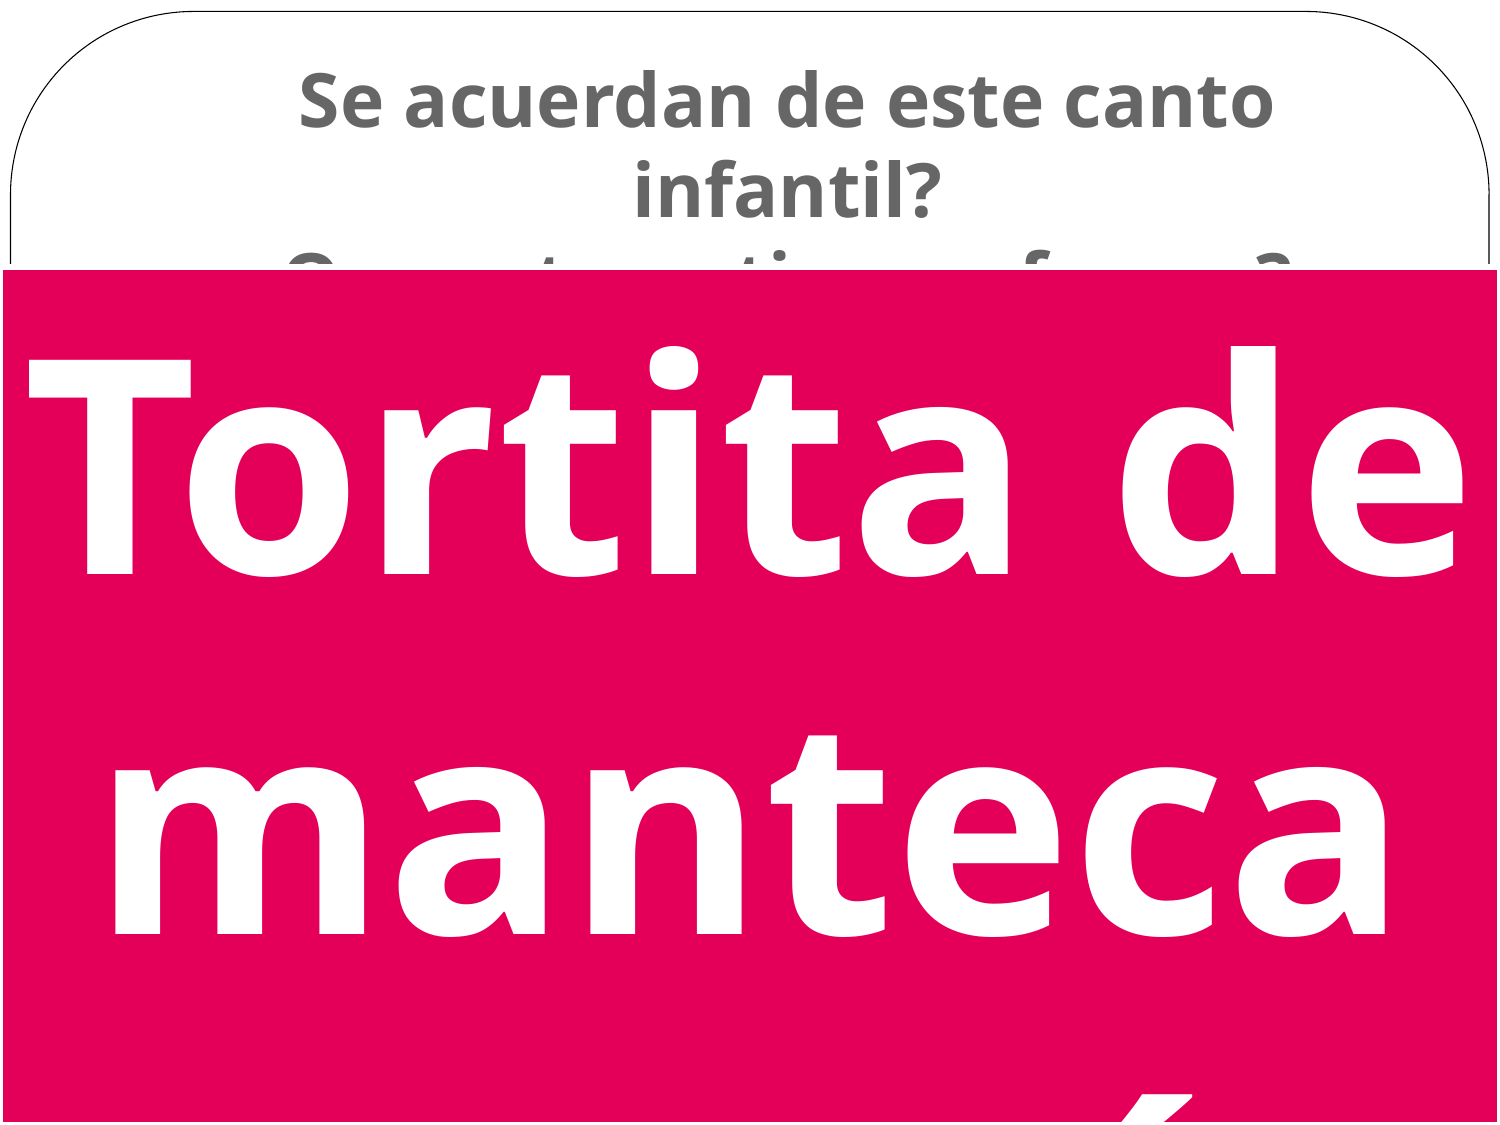

# Se acuerdan de este canto infantil? Que estereotipos refuerza?
Tortita de manteca
mamá me da la teta.
Tortita de cebada
papá no me da nada.
Tortita de limón
mamá tiene pasión.
Tortita de azúcar
papá hace su ruta.